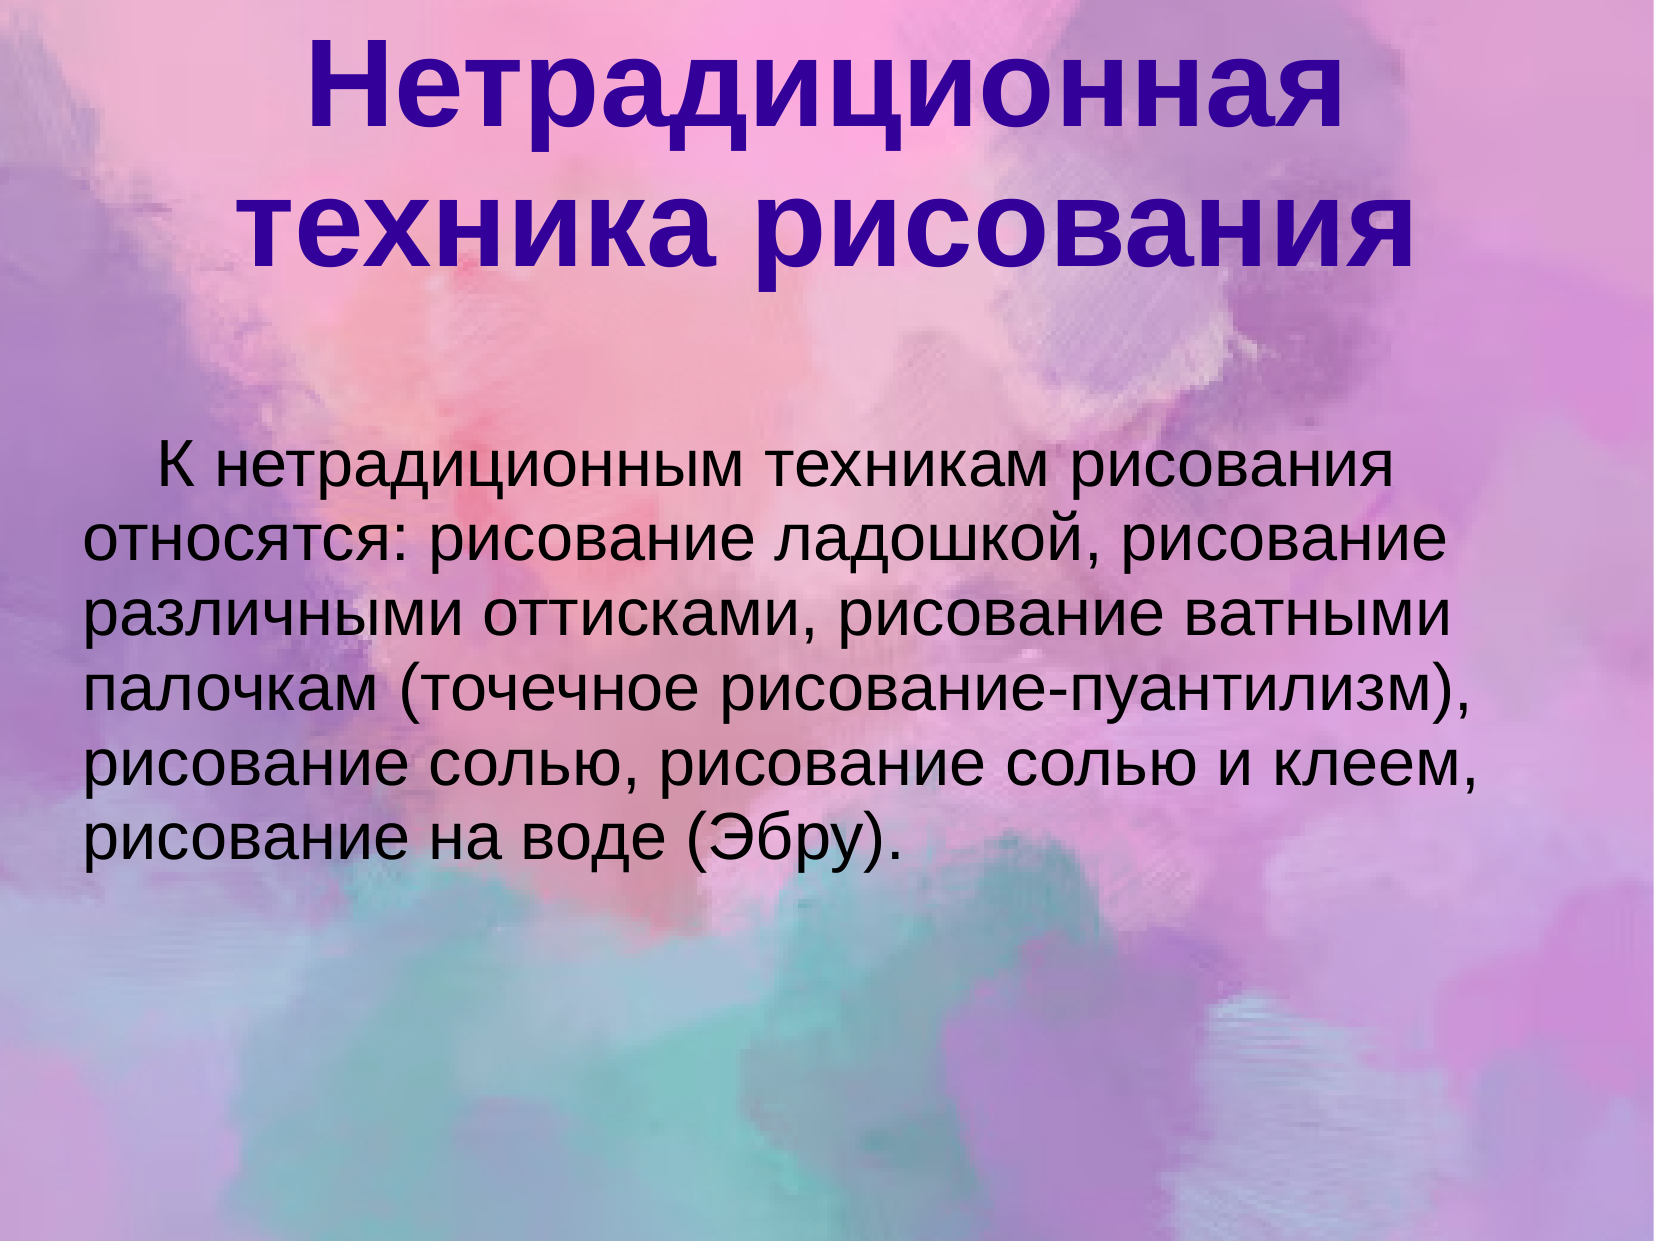

# Нетрадиционная техника рисования
 К нетрадиционным техникам рисования относятся: рисование ладошкой, рисование различными оттисками, рисование ватными палочкам (точечное рисование-пуантилизм), рисование солью, рисование солью и клеем, рисование на воде (Эбру).